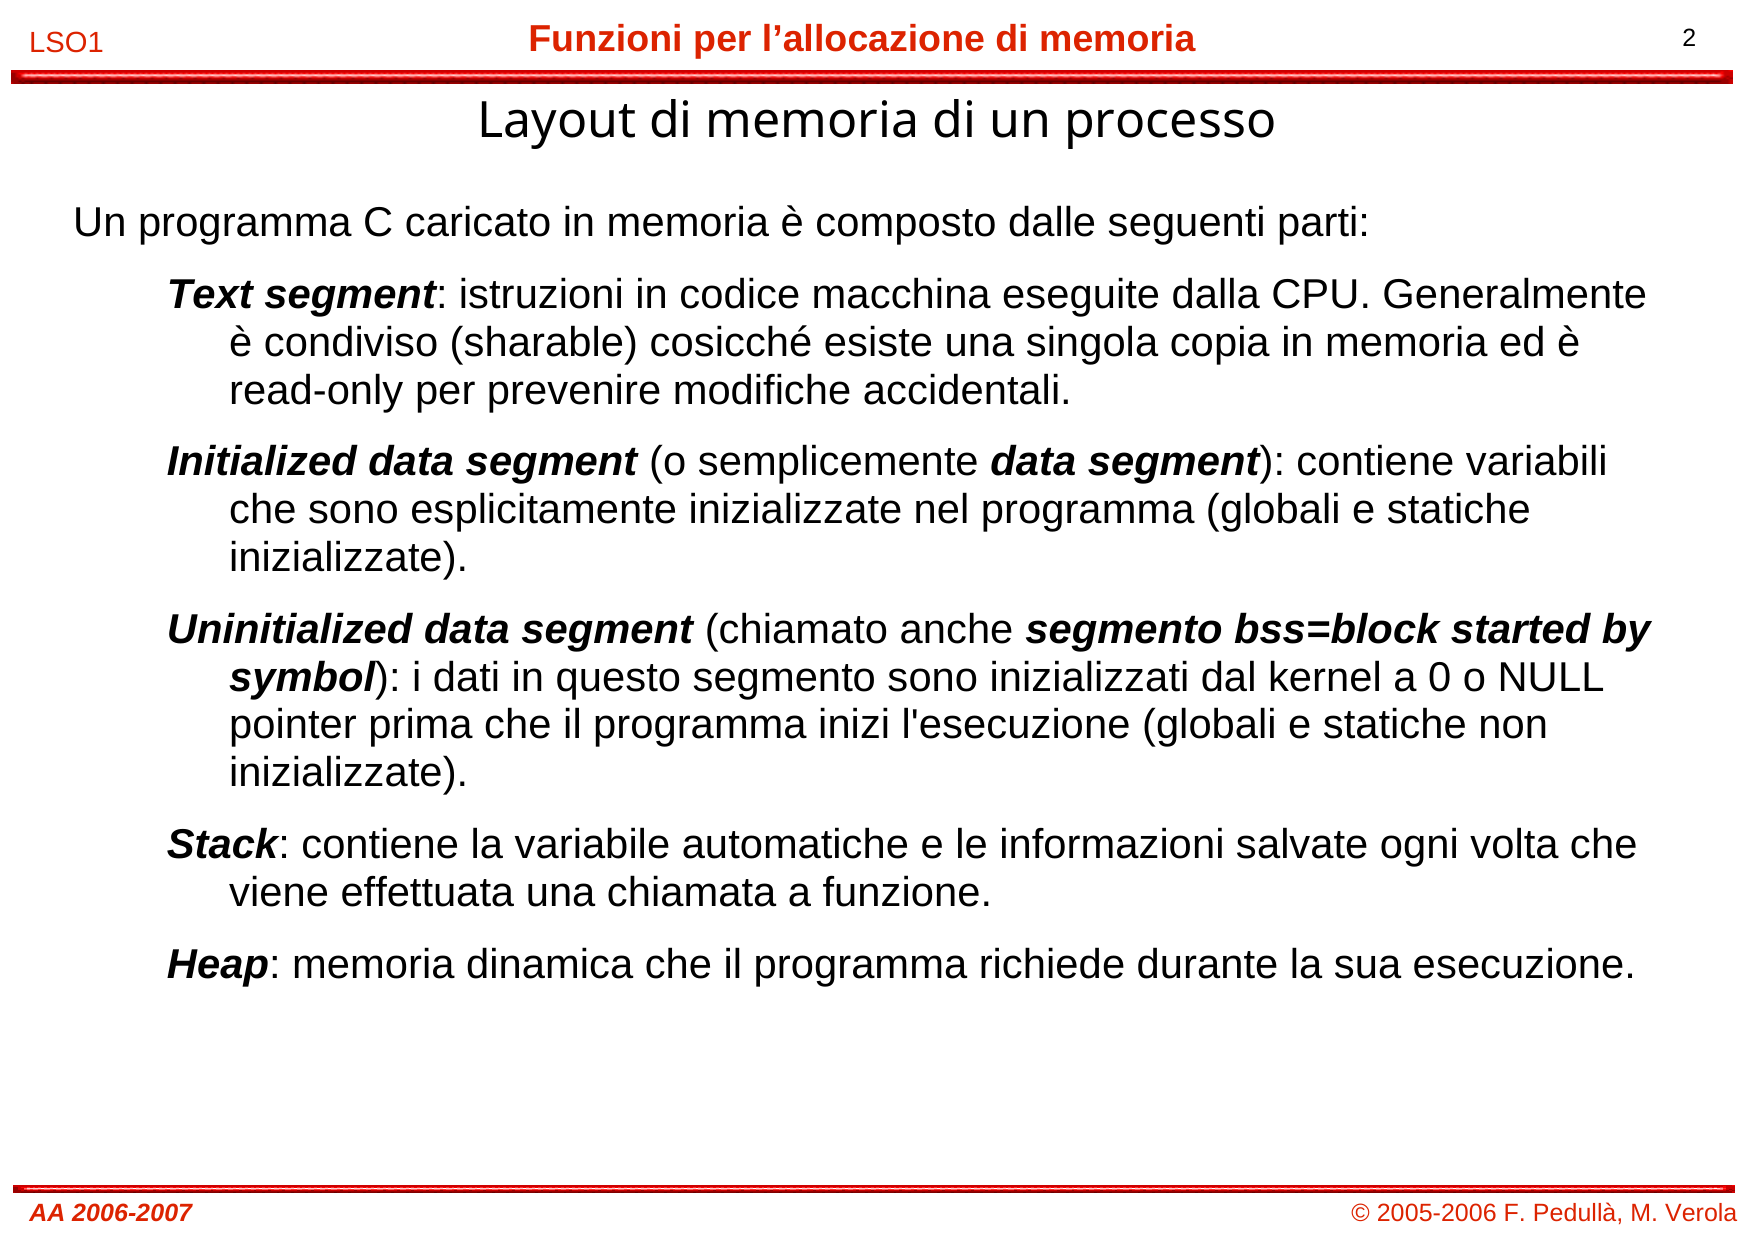

# Layout di memoria di un processo
Un programma C caricato in memoria è composto dalle seguenti parti:
Text segment: istruzioni in codice macchina eseguite dalla CPU. Generalmente è condiviso (sharable) cosicché esiste una singola copia in memoria ed è read-only per prevenire modifiche accidentali.
Initialized data segment (o semplicemente data segment): contiene variabili che sono esplicitamente inizializzate nel programma (globali e statiche inizializzate).
Uninitialized data segment (chiamato anche segmento bss=block started by symbol): i dati in questo segmento sono inizializzati dal kernel a 0 o NULL pointer prima che il programma inizi l'esecuzione (globali e statiche non inizializzate).
Stack: contiene la variabile automatiche e le informazioni salvate ogni volta che viene effettuata una chiamata a funzione.
Heap: memoria dinamica che il programma richiede durante la sua esecuzione.